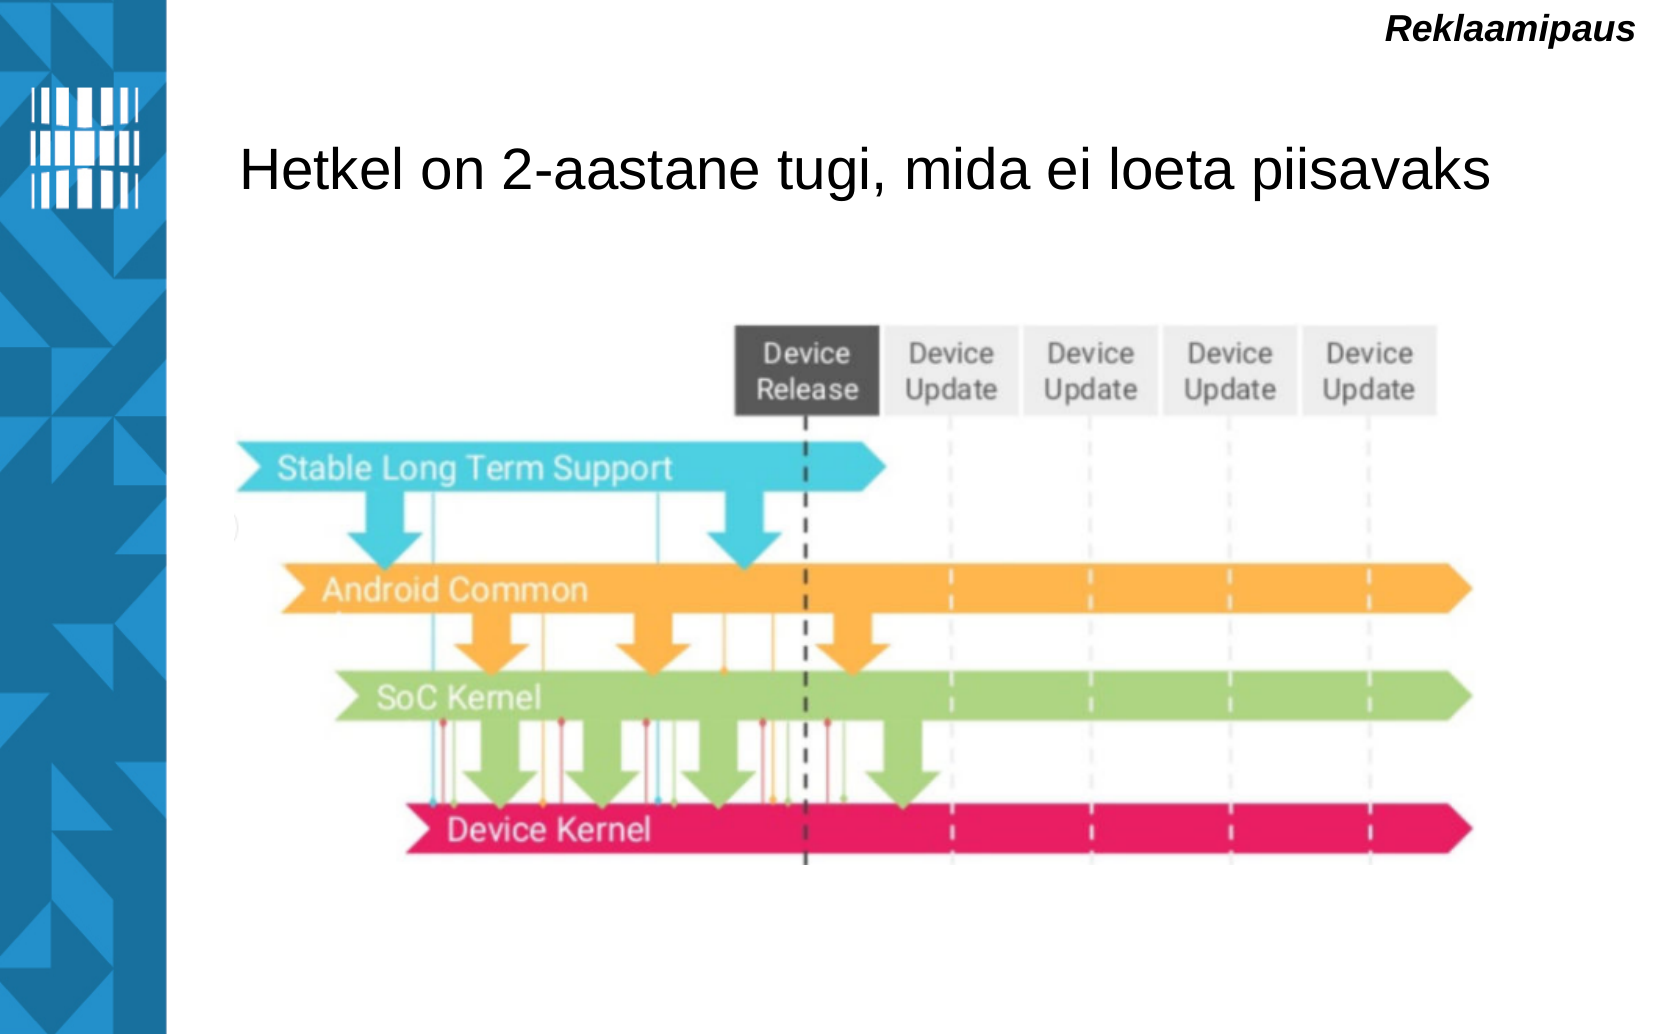

Hetkel on 2-aastane tugi, mida ei loeta piisavaks